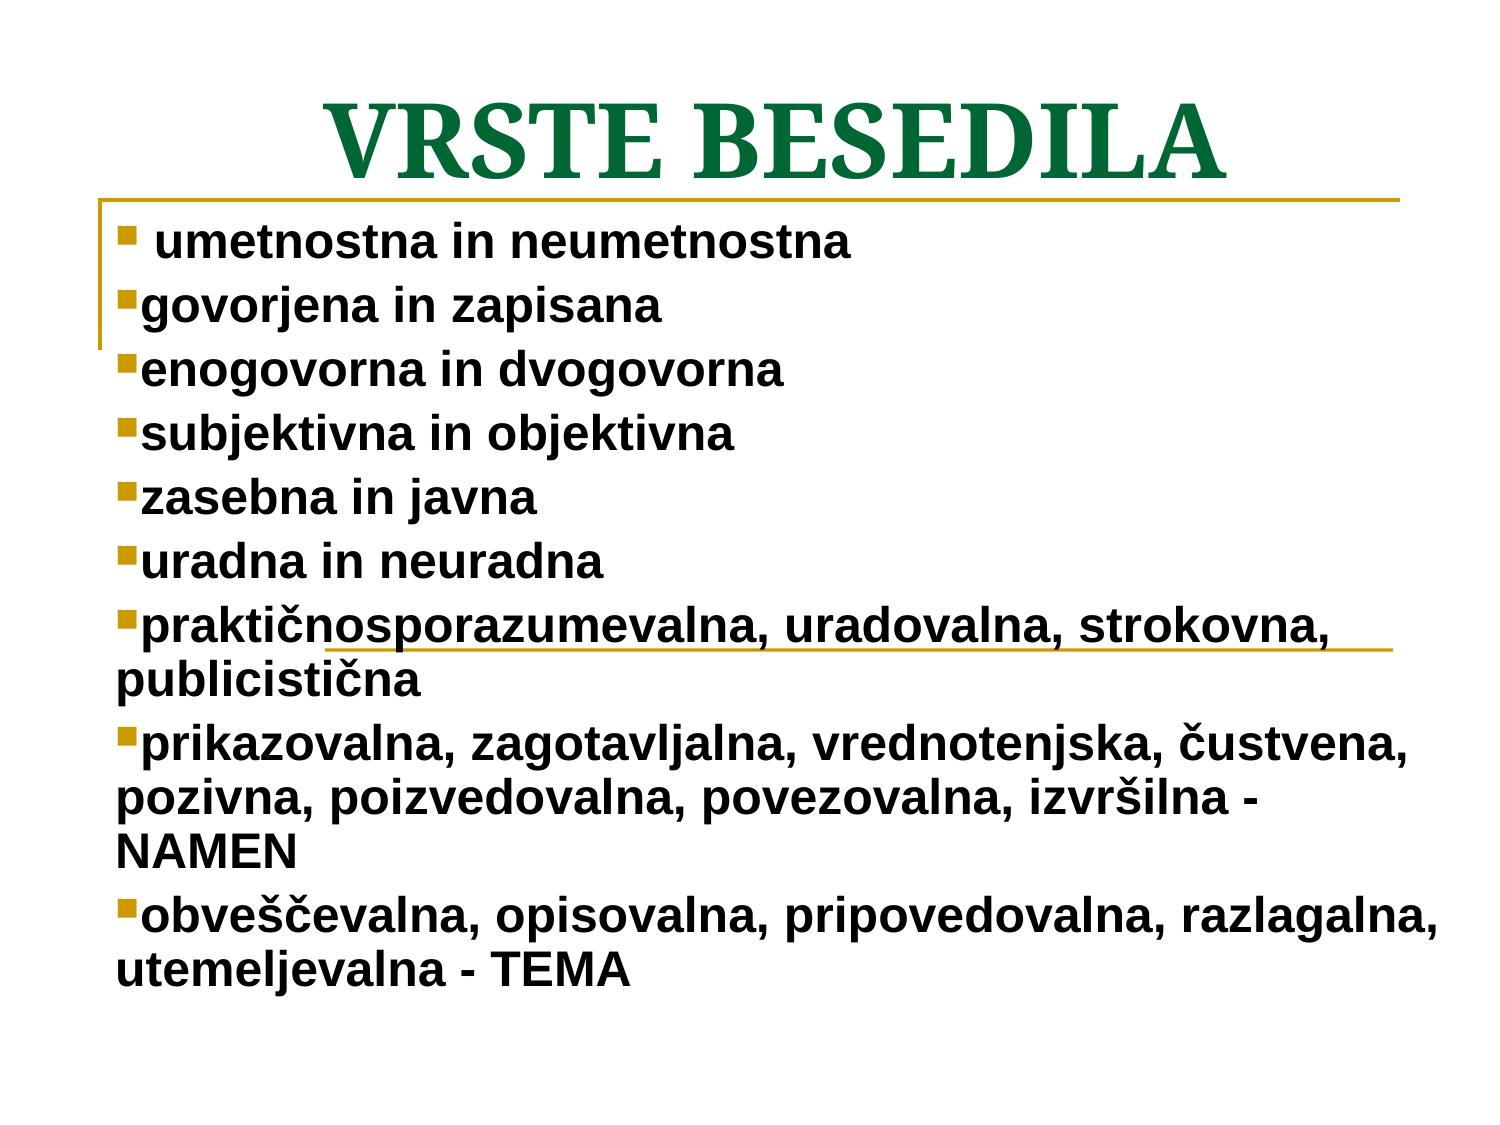

# VRSTE BESEDILA
 umetnostna in neumetnostna
govorjena in zapisana
enogovorna in dvogovorna
subjektivna in objektivna
zasebna in javna
uradna in neuradna
praktičnosporazumevalna, uradovalna, strokovna, publicistična
prikazovalna, zagotavljalna, vrednotenjska, čustvena, pozivna, poizvedovalna, povezovalna, izvršilna - NAMEN
obveščevalna, opisovalna, pripovedovalna, razlagalna, utemeljevalna - TEMA